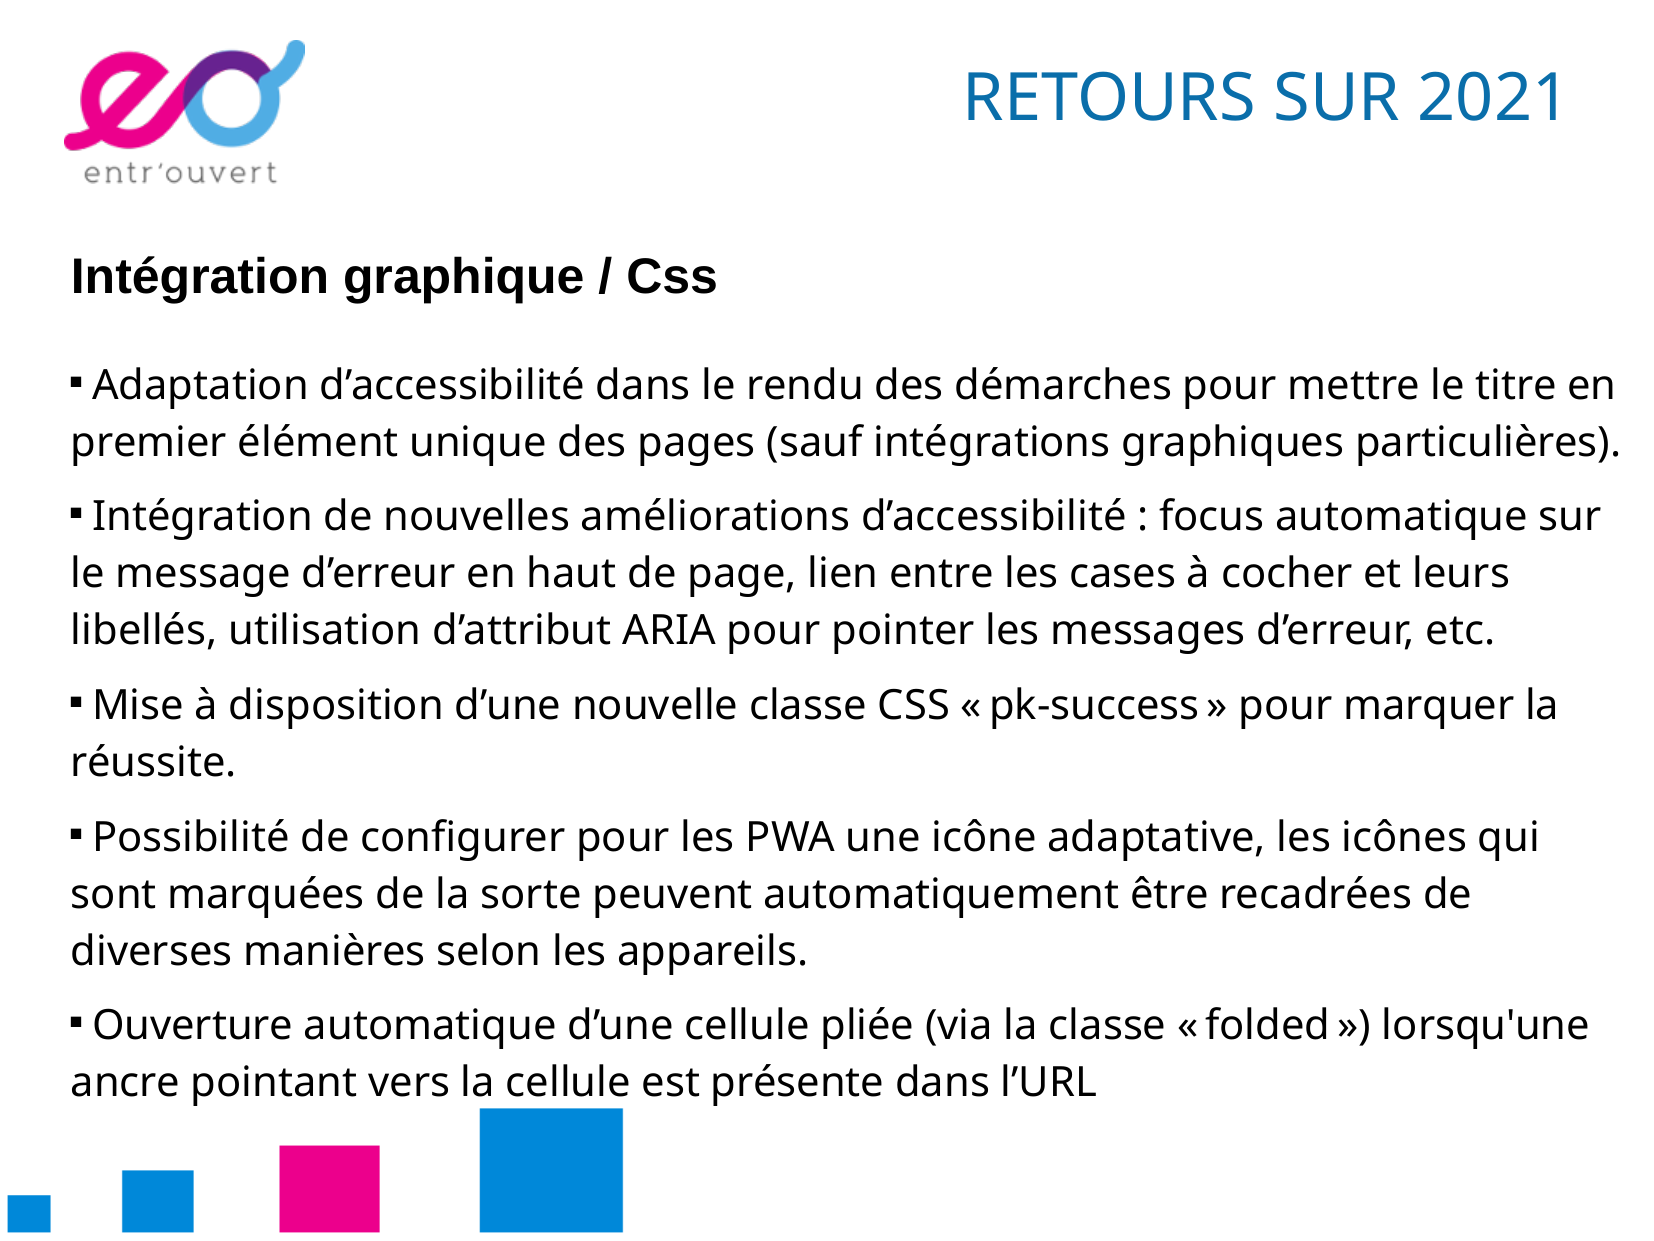

# retours sur 2021
Intégration graphique / Css
 Adaptation d’accessibilité dans le rendu des démarches pour mettre le titre en premier élément unique des pages (sauf intégrations graphiques particulières).
 Intégration de nouvelles améliorations d’accessibilité : focus automatique sur le message d’erreur en haut de page, lien entre les cases à cocher et leurs libellés, utilisation d’attribut ARIA pour pointer les messages d’erreur, etc.
 Mise à disposition d’une nouvelle classe CSS « pk-success » pour marquer la réussite.
 Possibilité de configurer pour les PWA une icône adaptative, les icônes qui sont marquées de la sorte peuvent automatiquement être recadrées de diverses manières selon les appareils.
 Ouverture automatique d’une cellule pliée (via la classe « folded ») lorsqu'une ancre pointant vers la cellule est présente dans l’URL